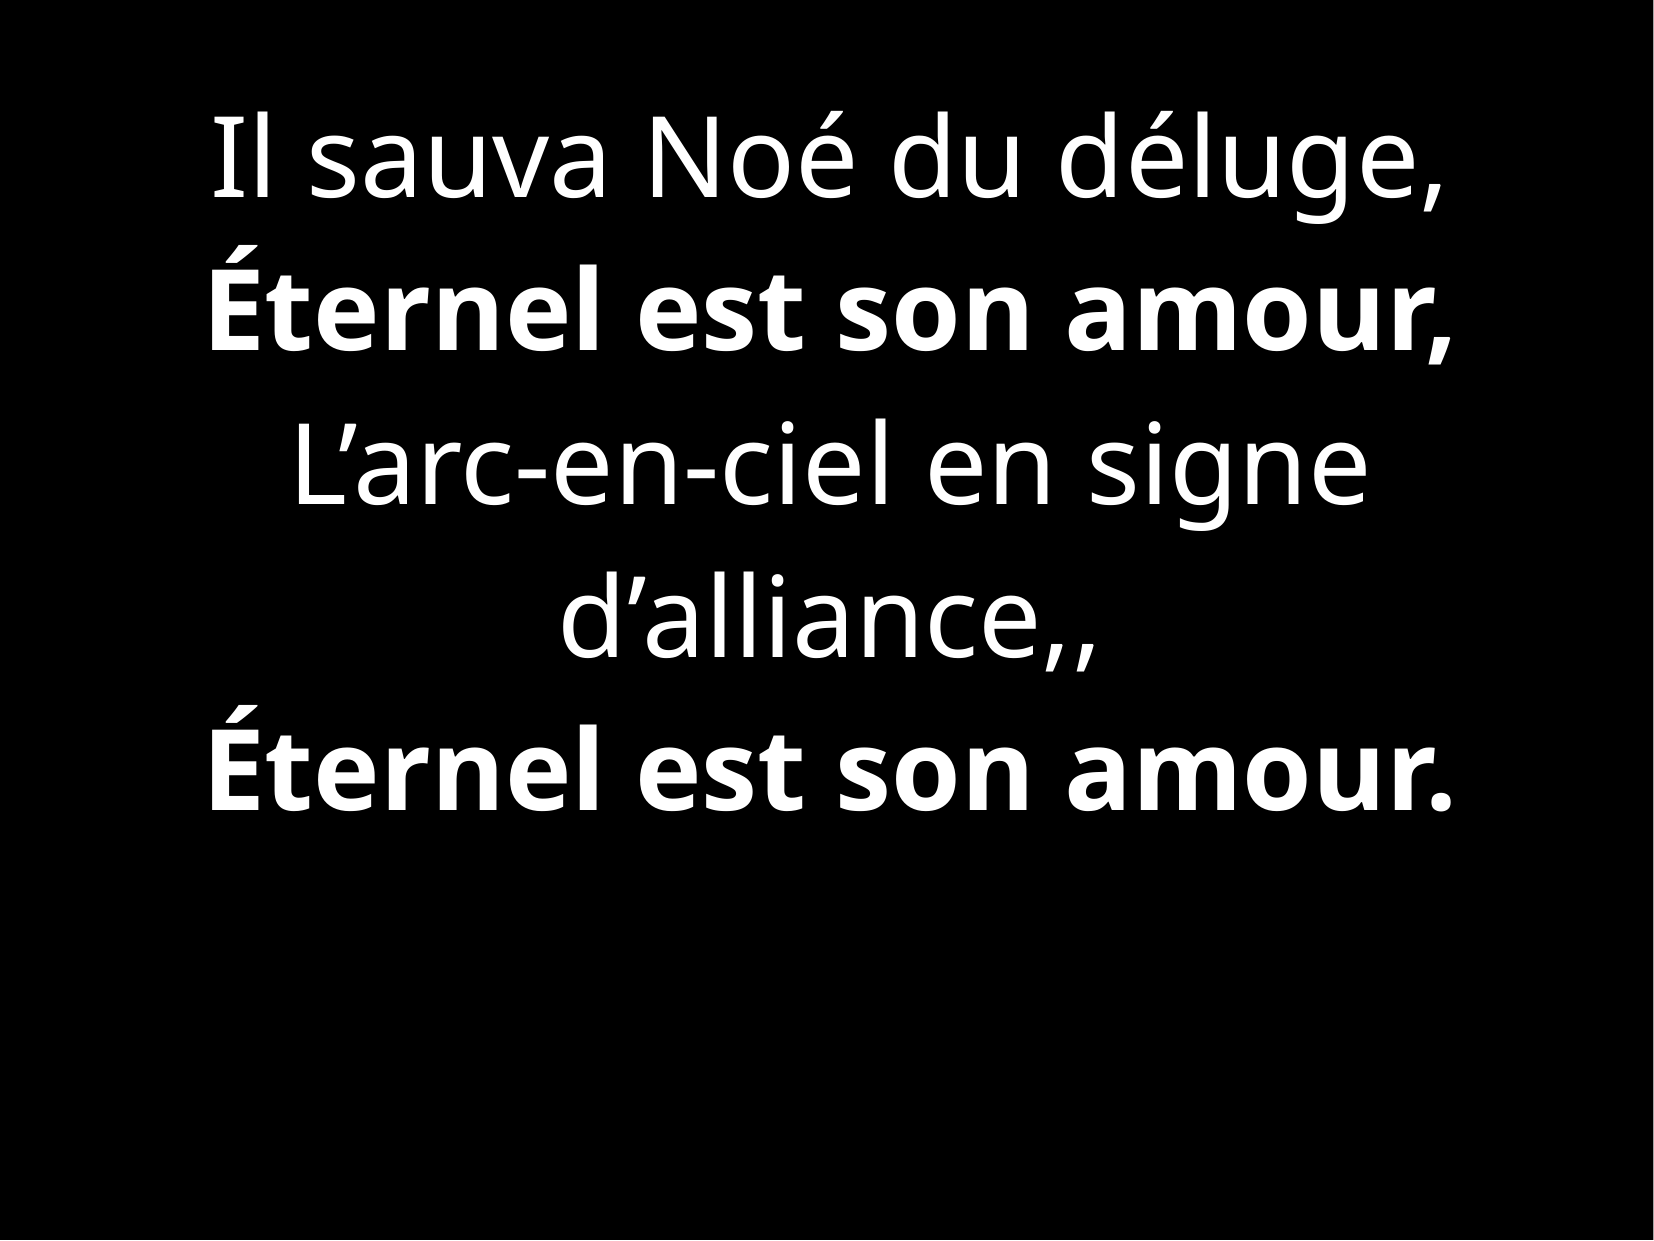

# Il sauva Noé du déluge,
Éternel est son amour,
L’arc-en-ciel en signe d’alliance,,
Éternel est son amour.